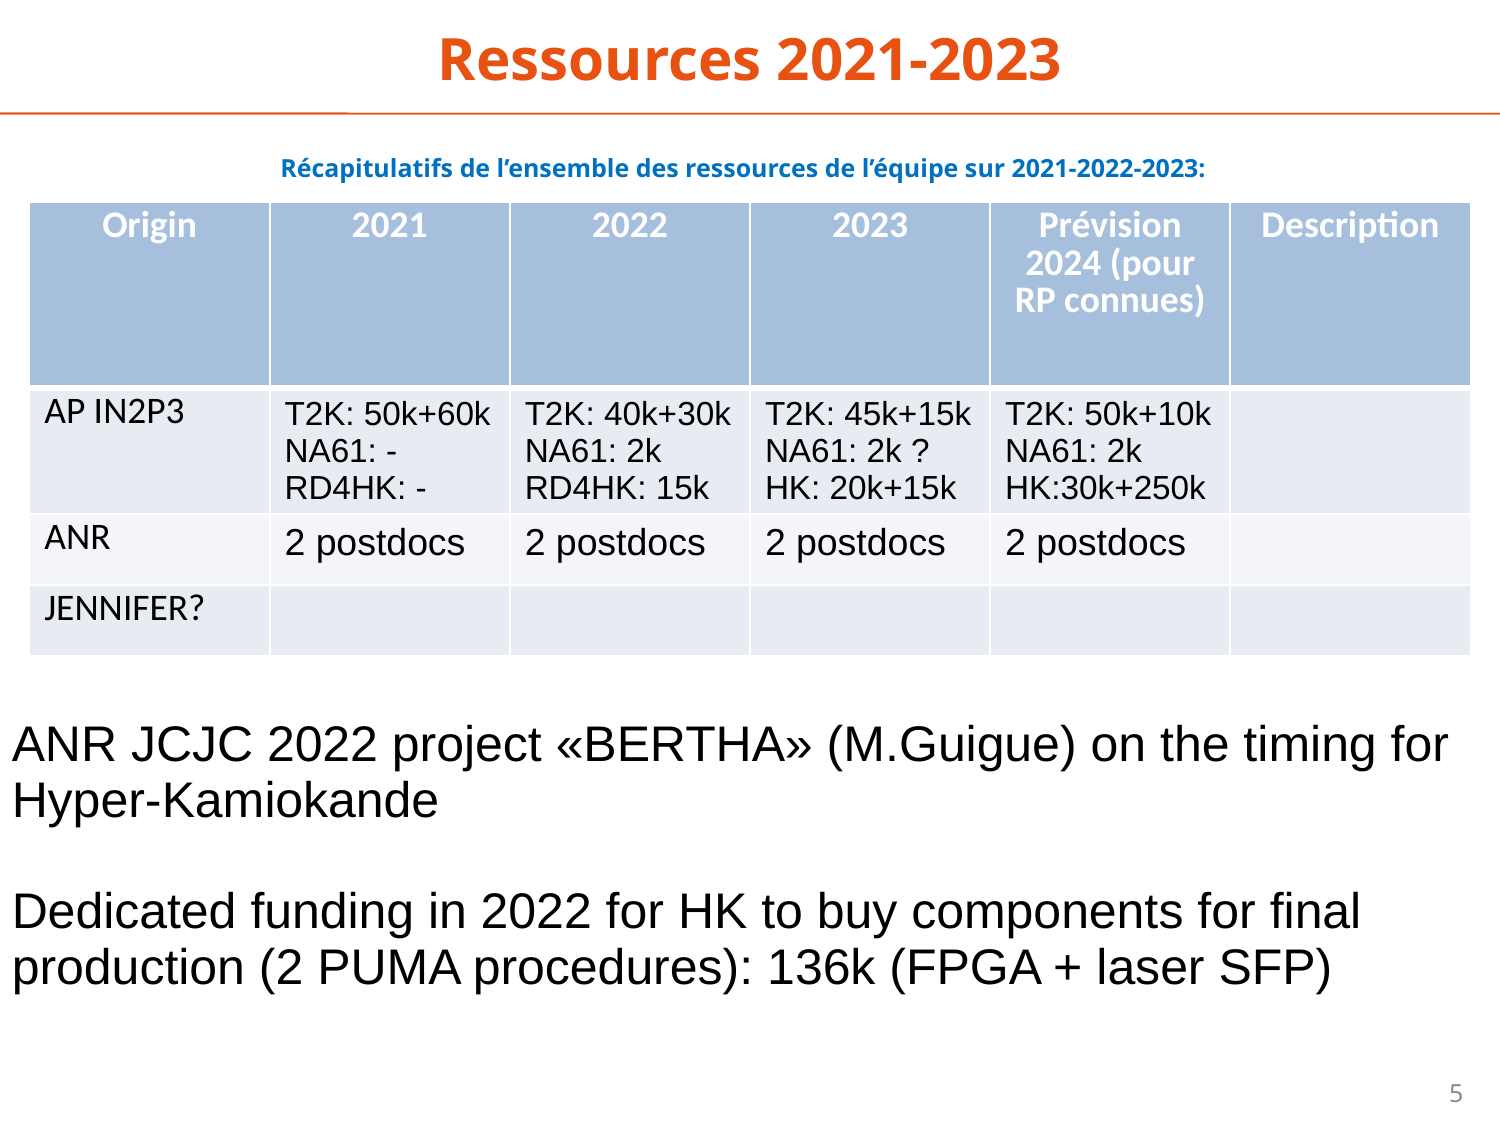

# Ressources 2021-2023
Récapitulatifs de l’ensemble des ressources de l’équipe sur 2021-2022-2023:
| Origin | 2021 | 2022 | 2023 | Prévision 2024 (pour RP connues) | Description |
| --- | --- | --- | --- | --- | --- |
| AP IN2P3 | T2K: 50k+60k NA61: - RD4HK: - | T2K: 40k+30k NA61: 2k RD4HK: 15k | T2K: 45k+15k NA61: 2k ? HK: 20k+15k | T2K: 50k+10k NA61: 2k HK:30k+250k | |
| ANR | 2 postdocs | 2 postdocs | 2 postdocs | 2 postdocs | |
| JENNIFER? | | | | | |
ANR JCJC 2022 project «BERTHA» (M.Guigue) on the timing for
Hyper-Kamiokande
Dedicated funding in 2022 for HK to buy components for final
production (2 PUMA procedures): 136k (FPGA + laser SFP)